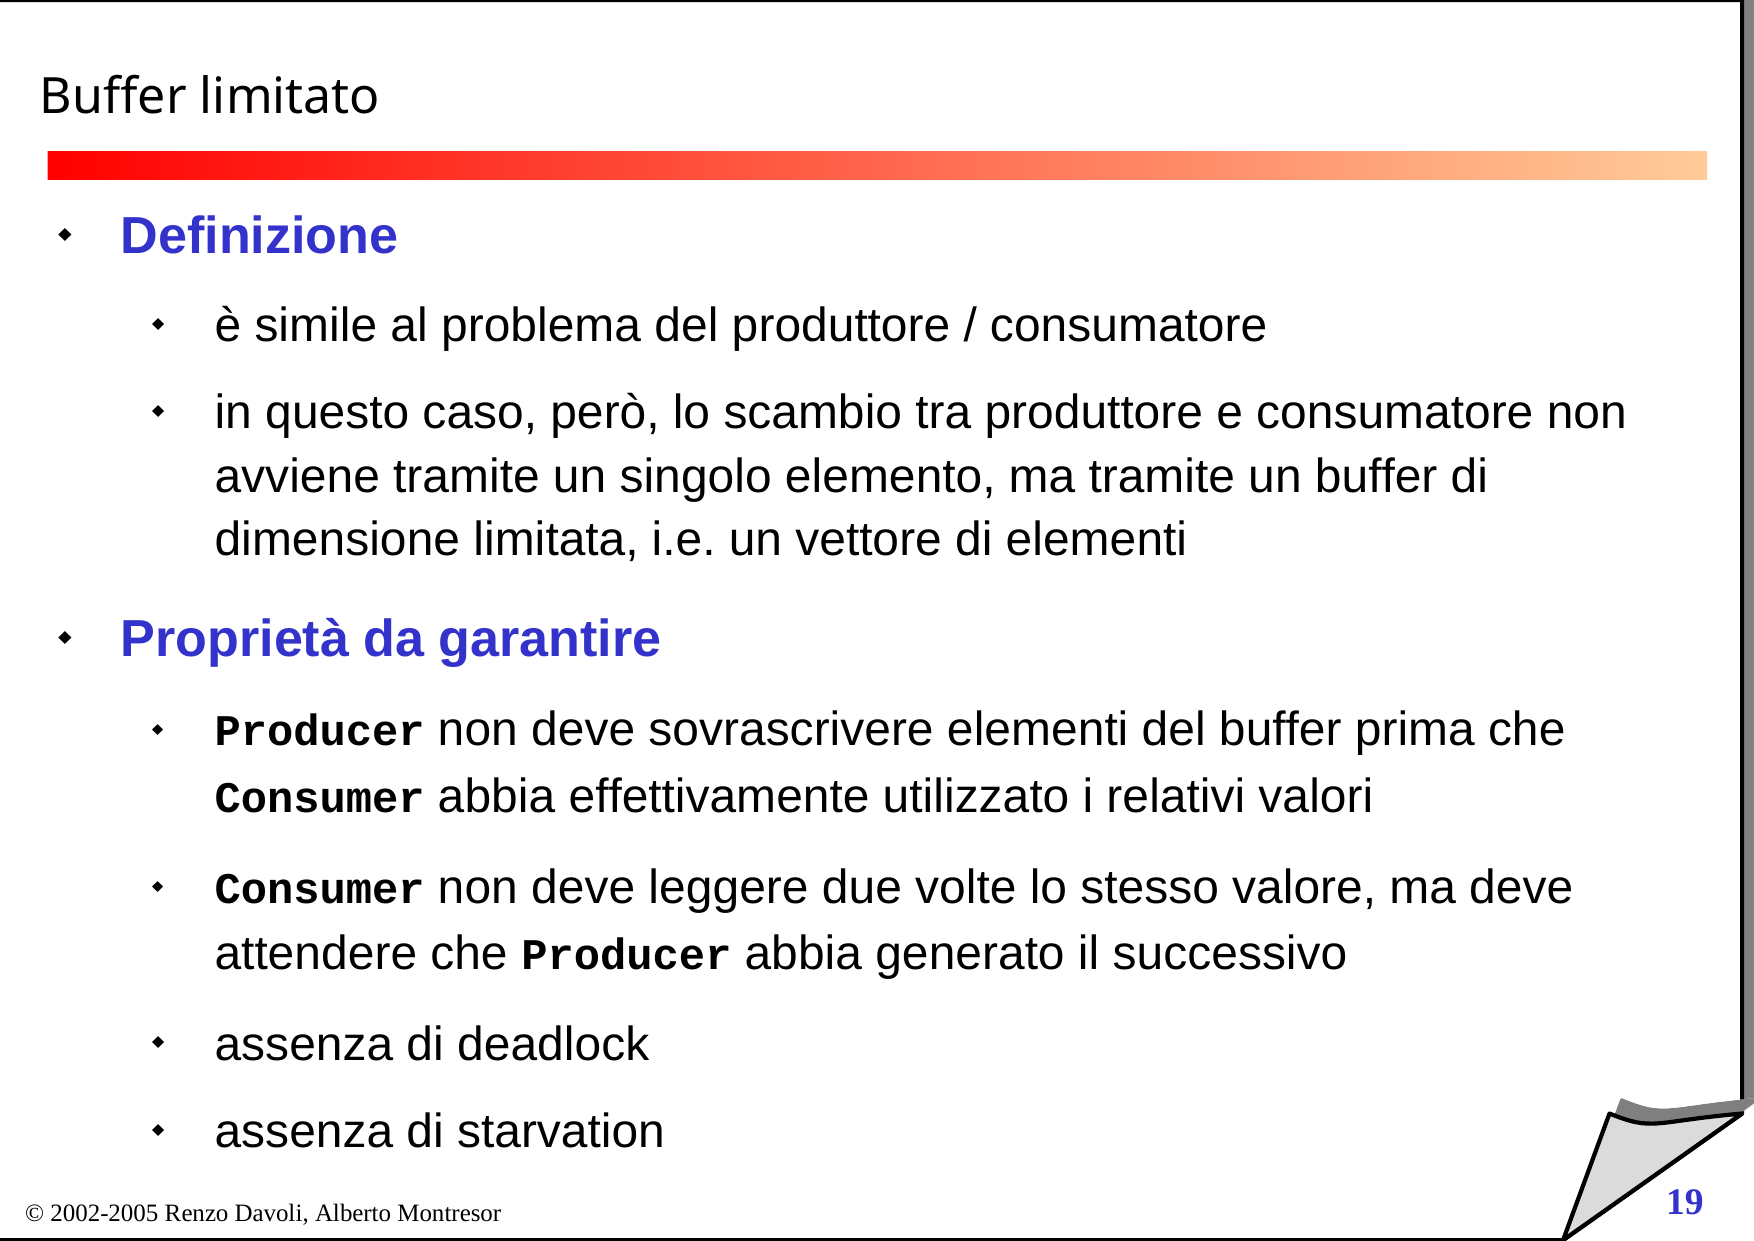

# Buffer limitato
Definizione
è simile al problema del produttore / consumatore
in questo caso, però, lo scambio tra produttore e consumatore non avviene tramite un singolo elemento, ma tramite un buffer di dimensione limitata, i.e. un vettore di elementi
Proprietà da garantire
Producer non deve sovrascrivere elementi del buffer prima che Consumer abbia effettivamente utilizzato i relativi valori
Consumer non deve leggere due volte lo stesso valore, ma deve attendere che Producer abbia generato il successivo
assenza di deadlock
assenza di starvation